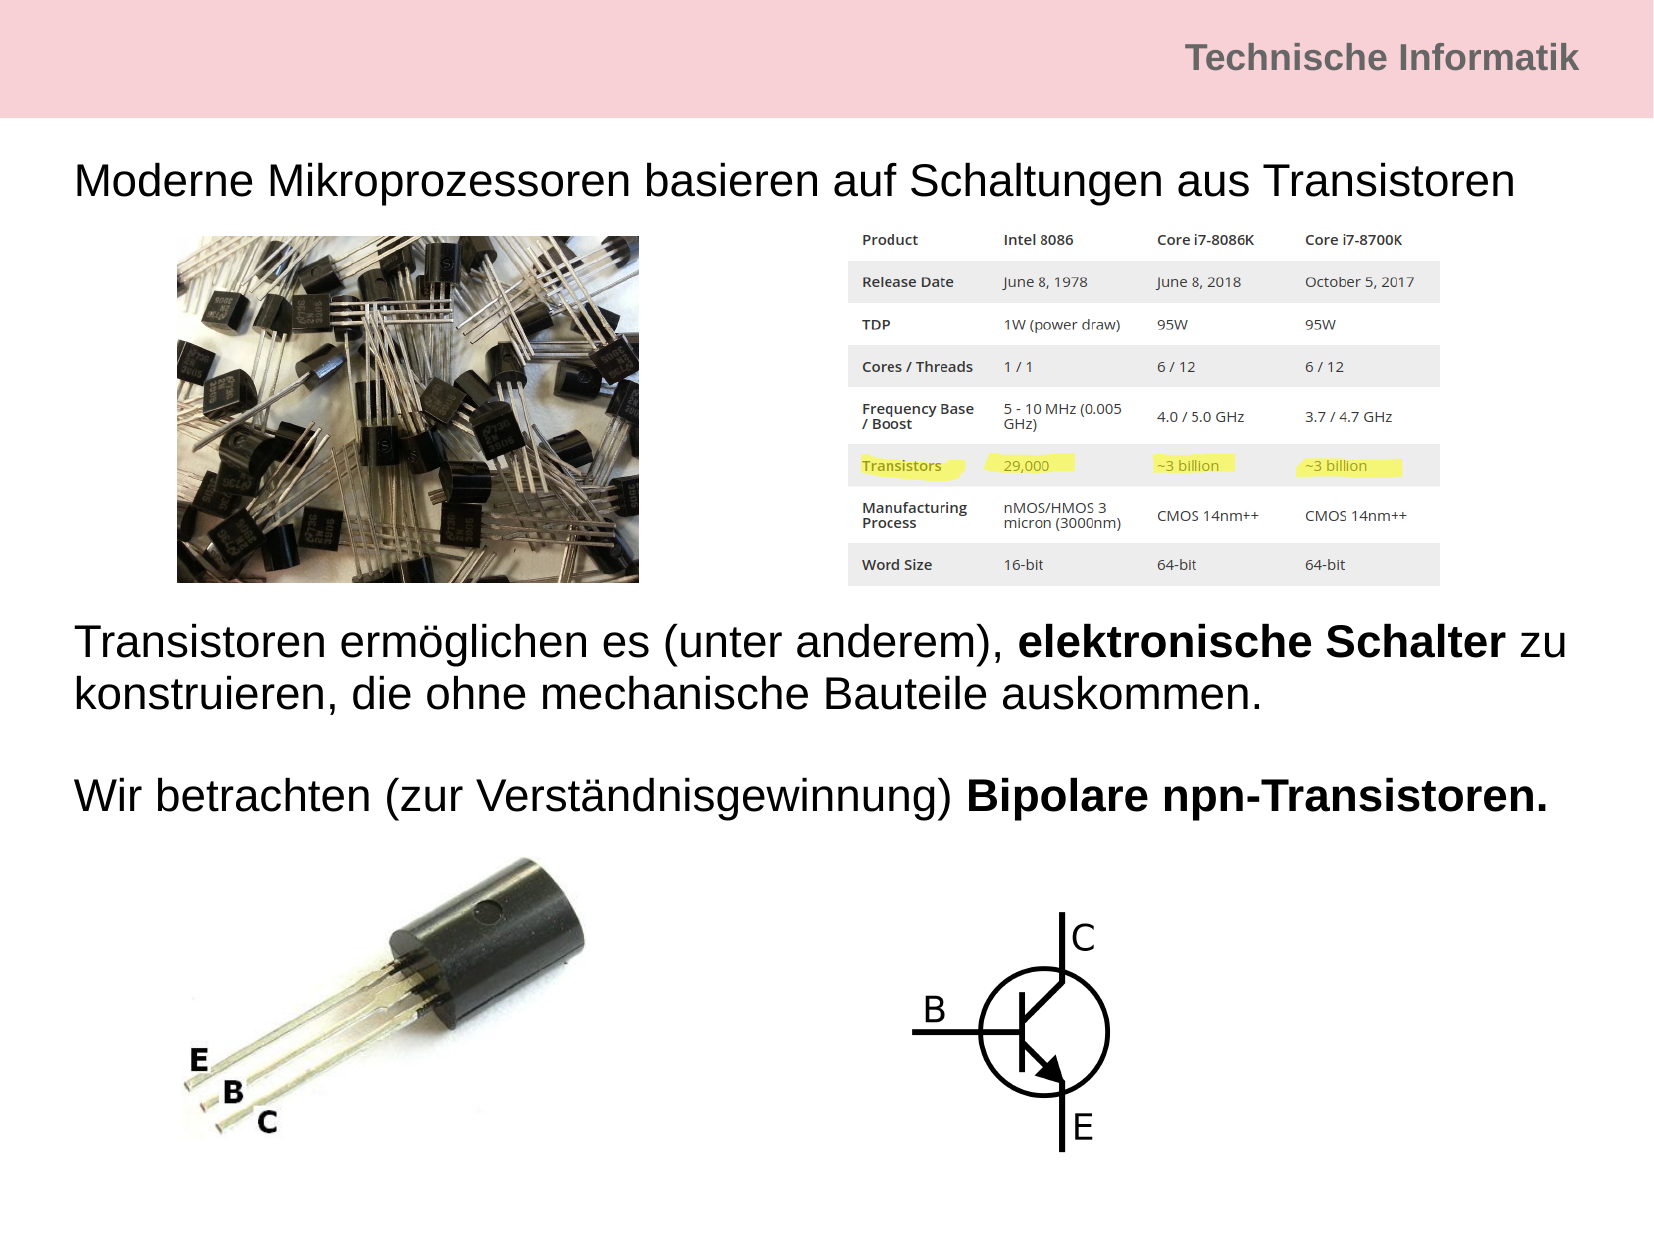

Technische Informatik
Moderne Mikroprozessoren basieren auf Schaltungen aus Transistoren
Transistoren ermöglichen es (unter anderem), elektronische Schalter zu konstruieren, die ohne mechanische Bauteile auskommen.
Wir betrachten (zur Verständnisgewinnung) Bipolare npn-Transistoren.